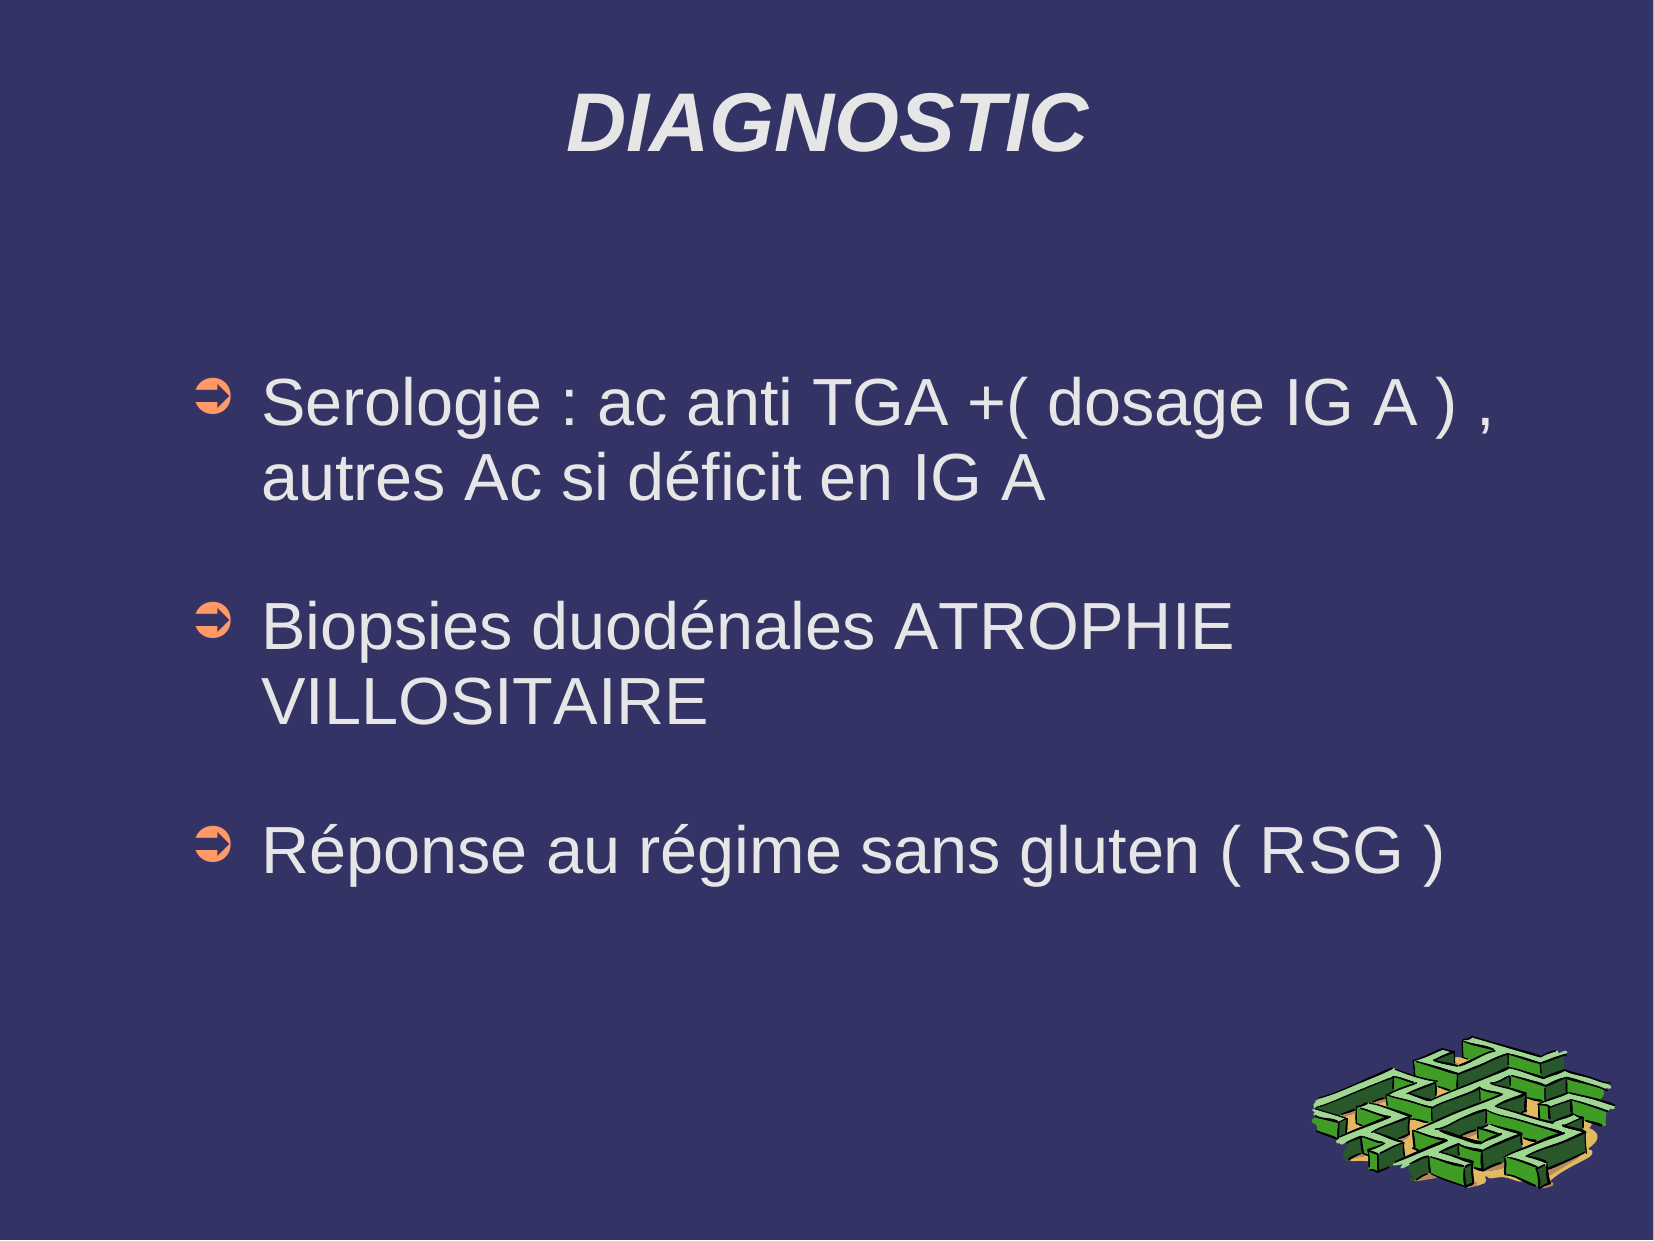

# DIAGNOSTIC
Serologie : ac anti TGA +( dosage IG A ) , autres Ac si déficit en IG A
Biopsies duodénales ATROPHIE VILLOSITAIRE
Réponse au régime sans gluten ( RSG )